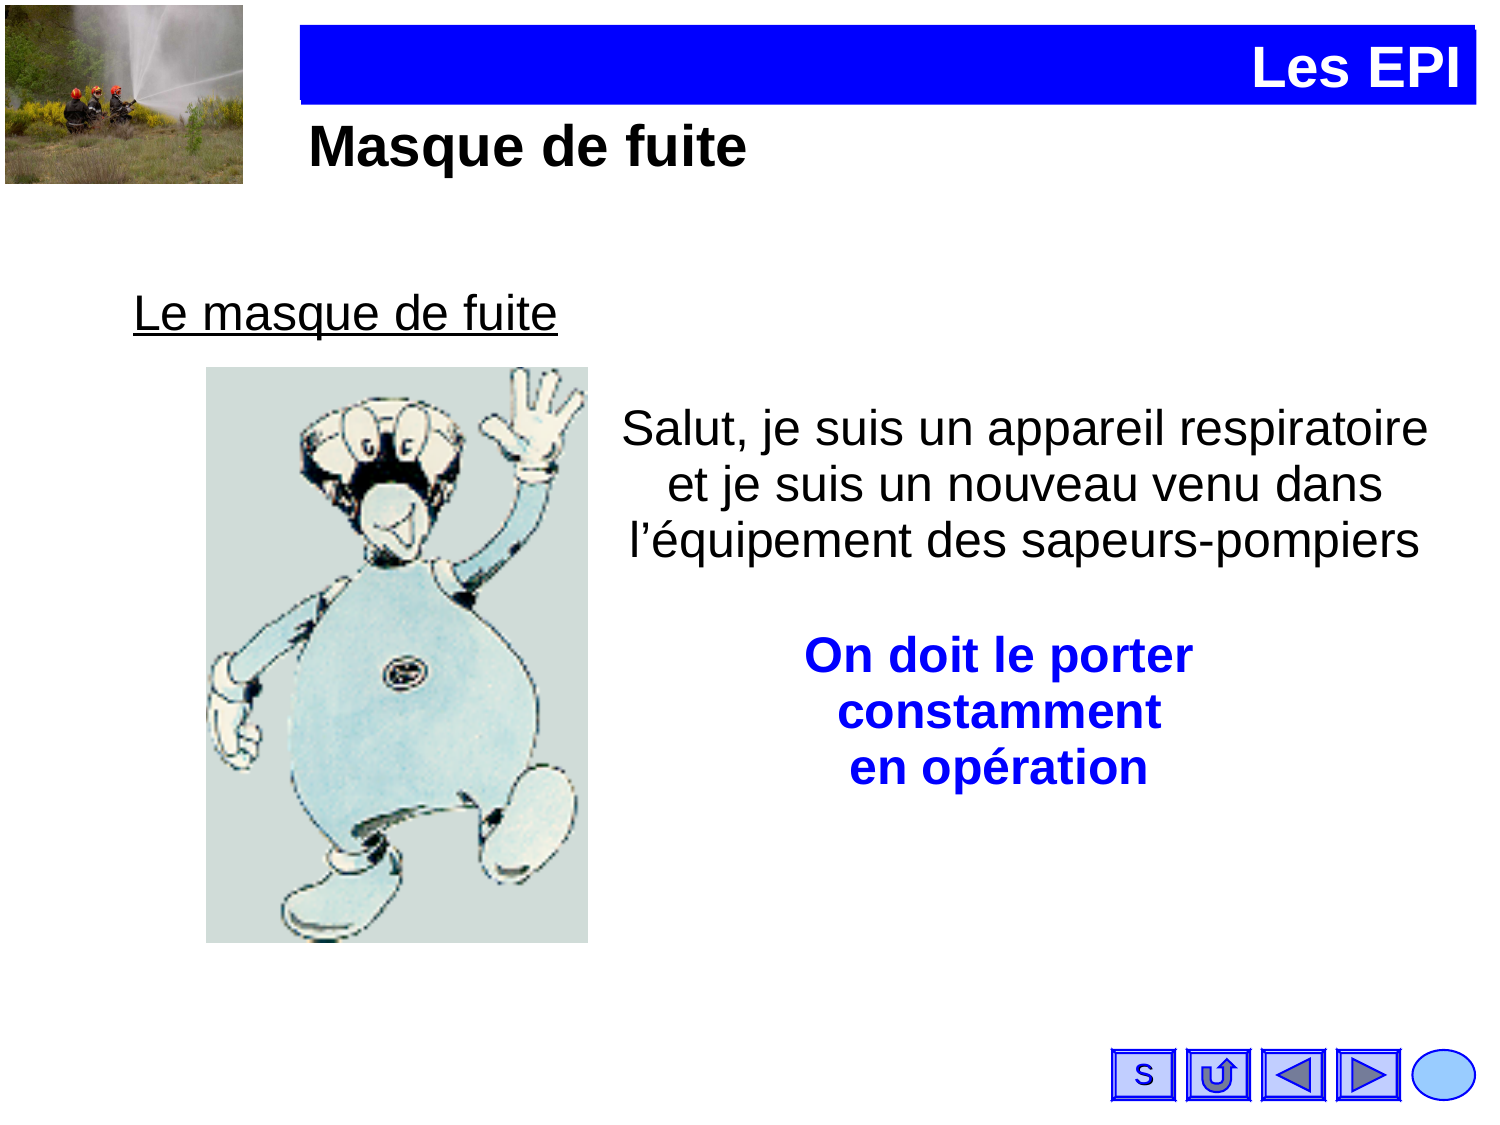

Les EPI
Masque de fuite
Le masque de fuite
Salut, je suis un appareil respiratoire
et je suis un nouveau venu dans
l’équipement des sapeurs-pompiers
On doit le porter constamment
en opération